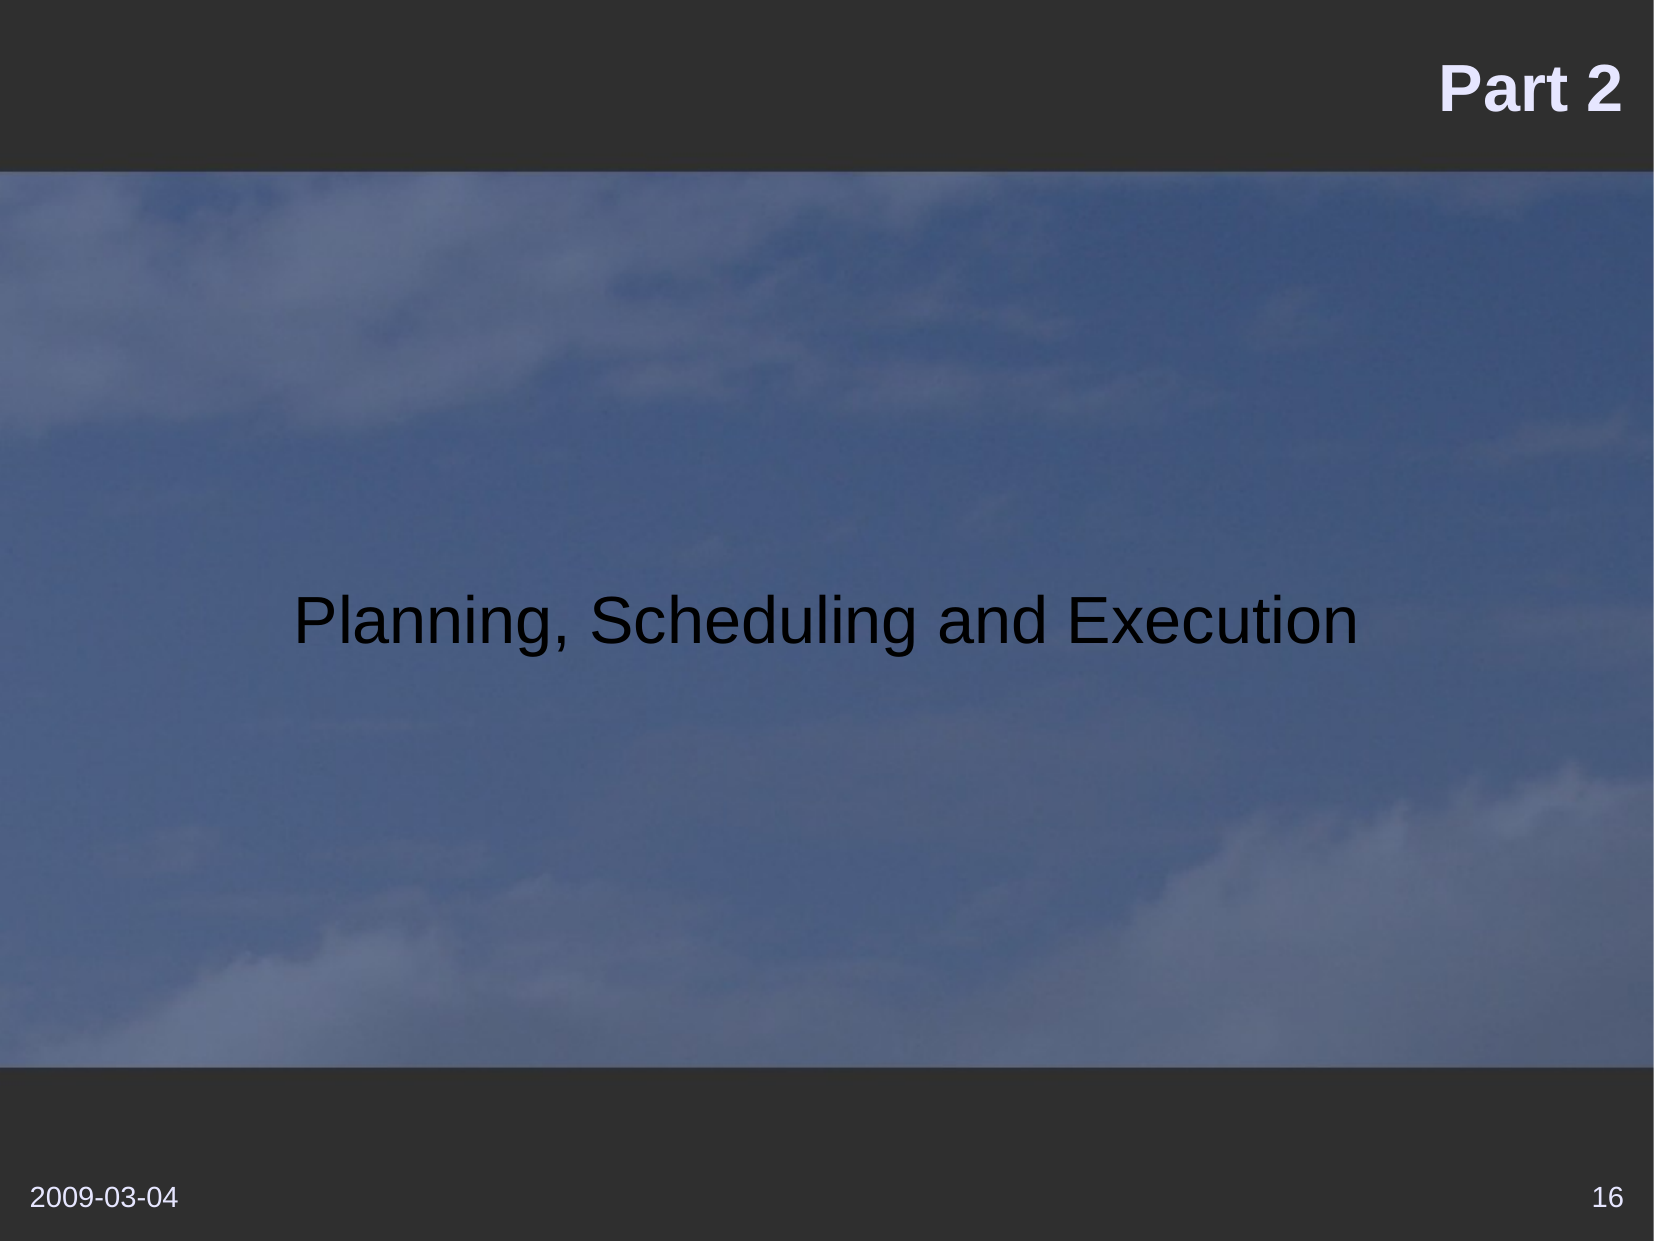

# Part 2
Planning, Scheduling and Execution
2009-03-04
16